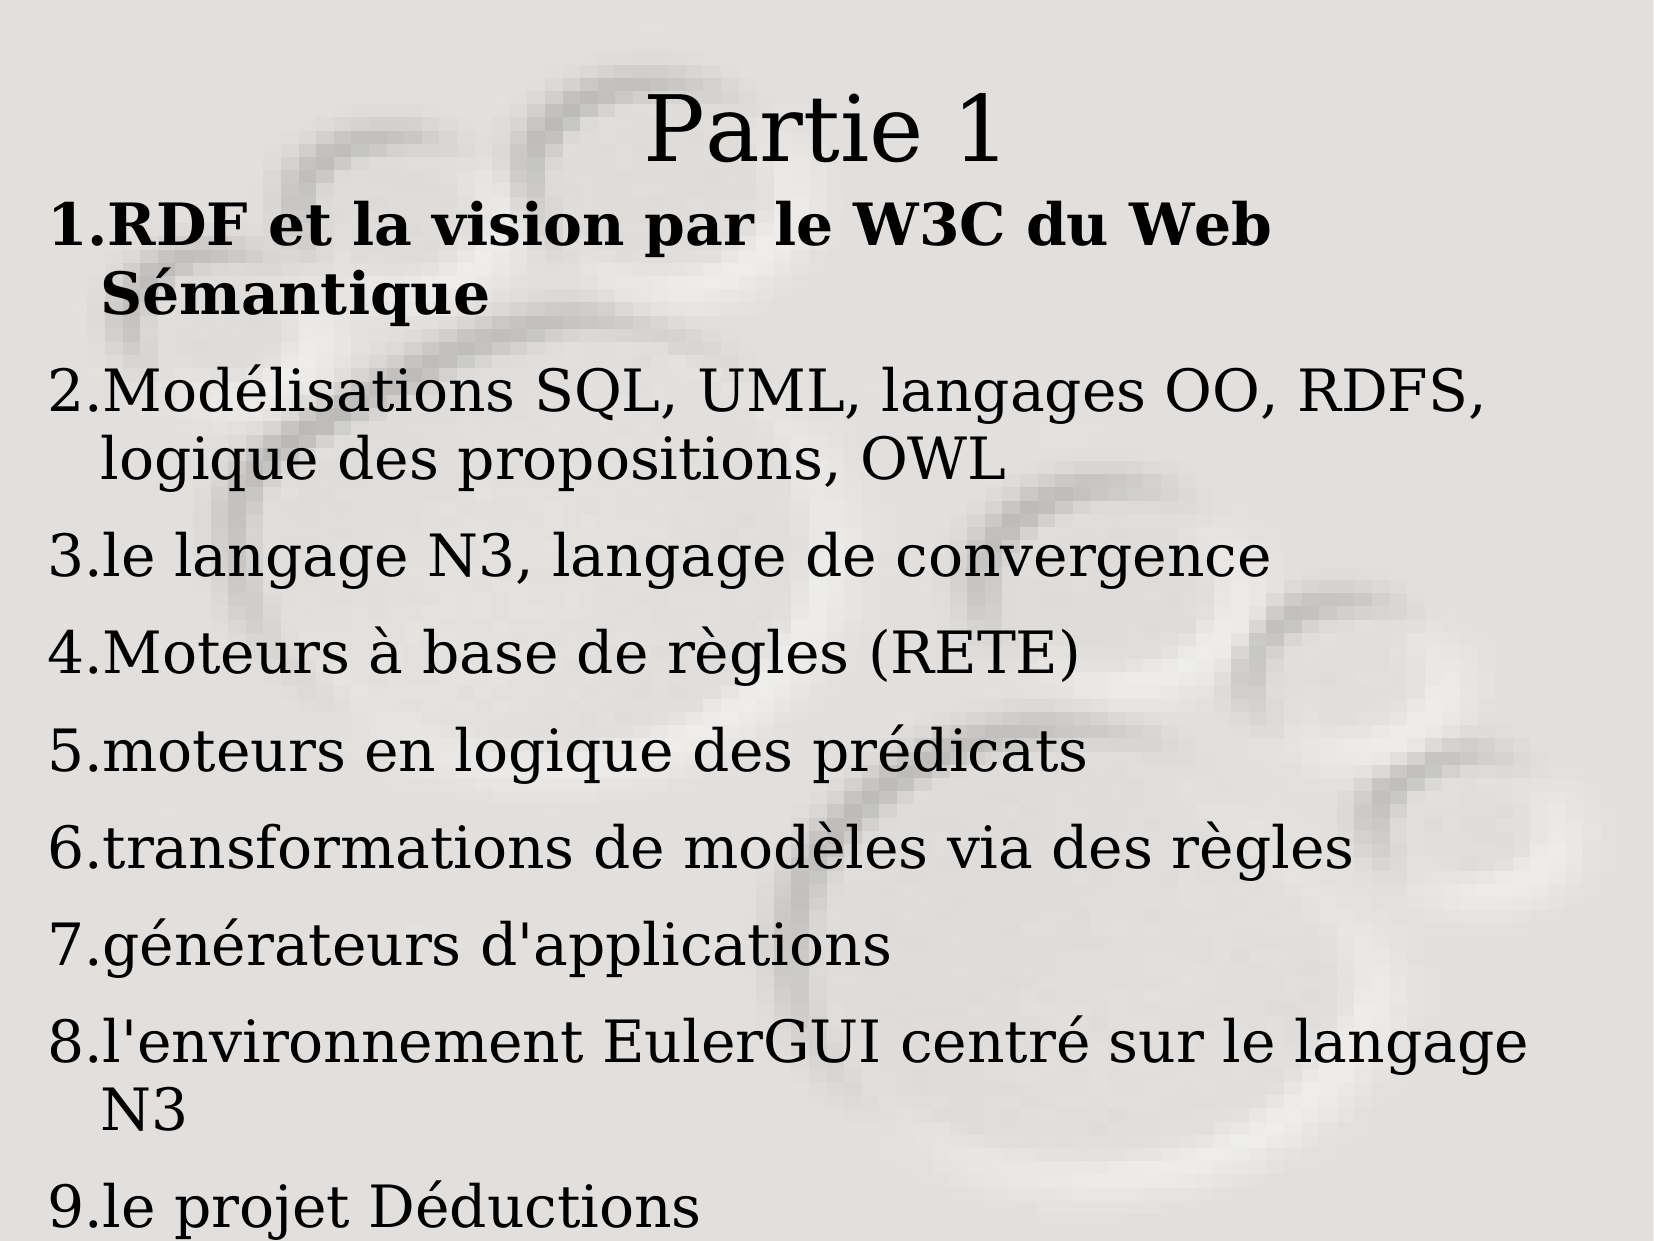

# Partie 1
RDF et la vision par le W3C du Web Sémantique
Modélisations SQL, UML, langages OO, RDFS, logique des propositions, OWL
le langage N3, langage de convergence
Moteurs à base de règles (RETE)
moteurs en logique des prédicats
transformations de modèles via des règles
générateurs d'applications
l'environnement EulerGUI centré sur le langage N3
le projet Déductions